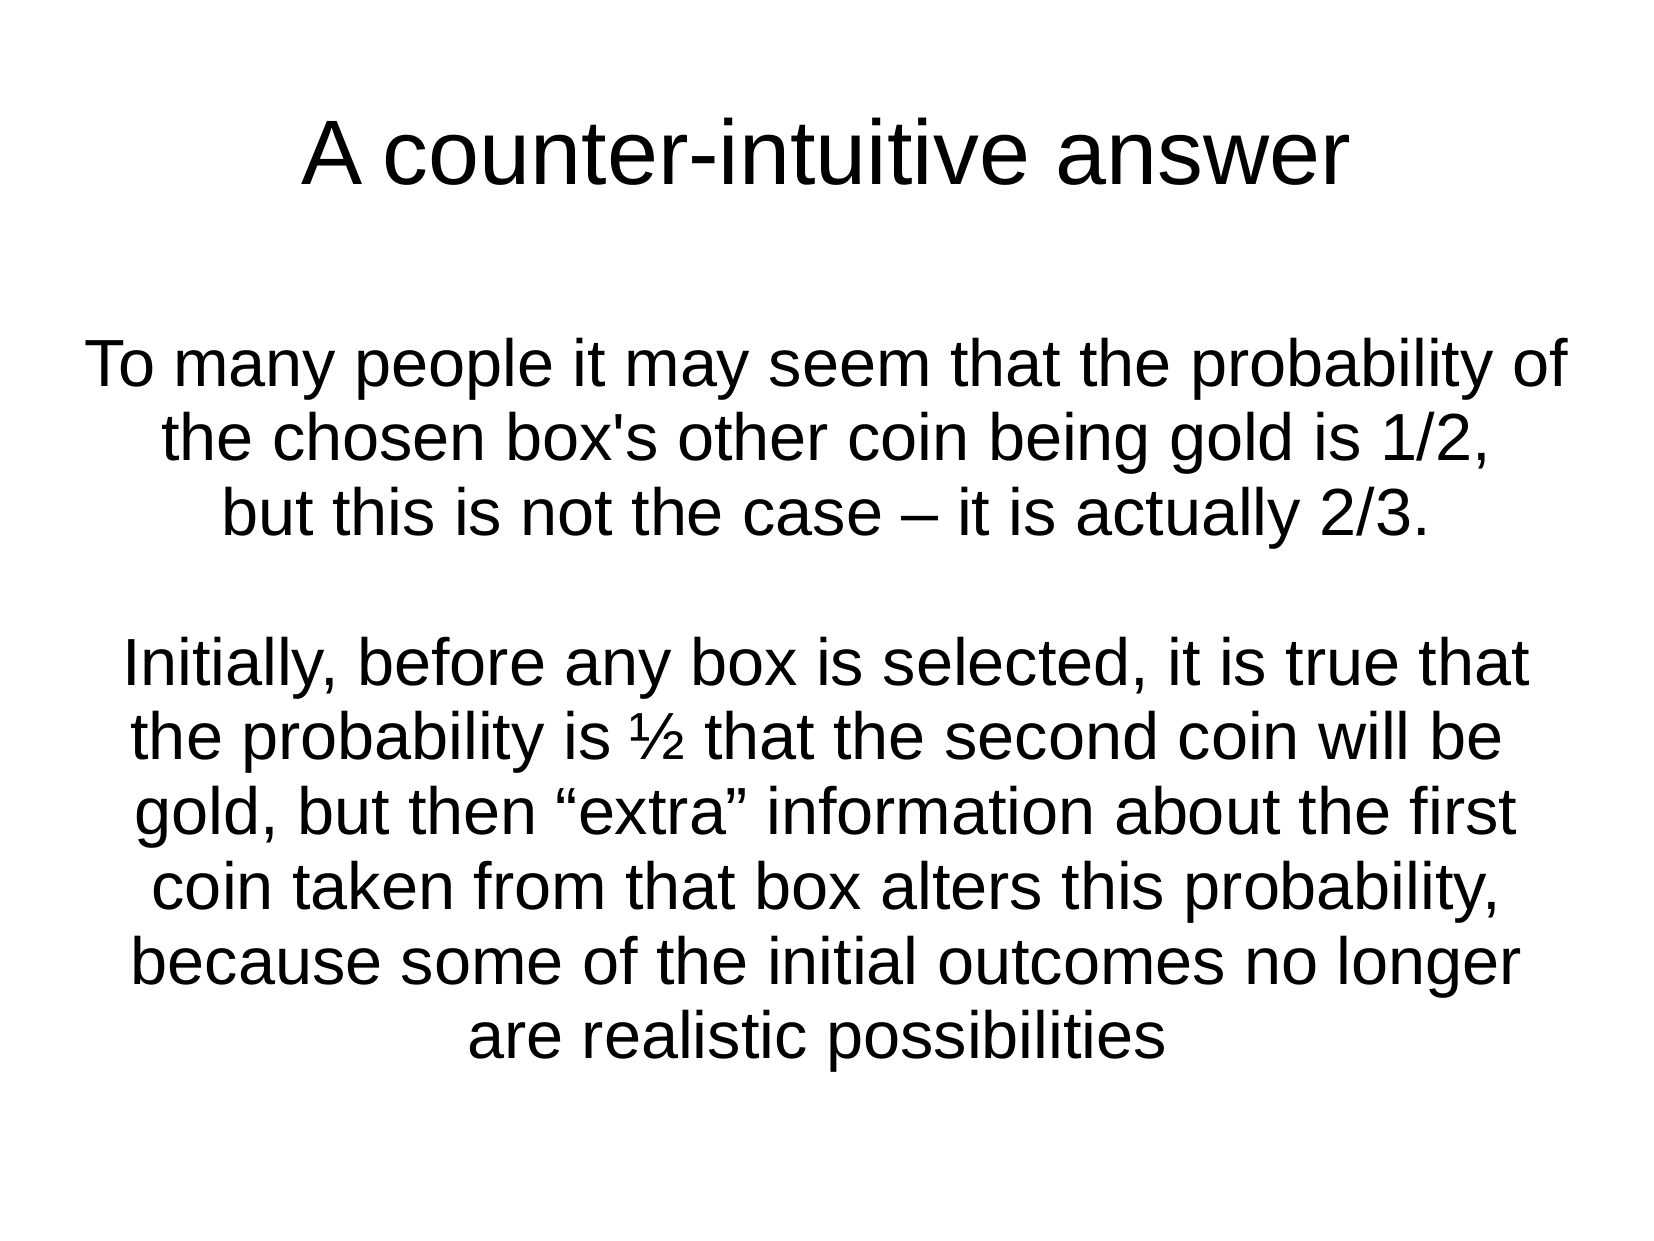

# A counter-intuitive answer
To many people it may seem that the probability of the chosen box's other coin being gold is 1/2,
but this is not the case – it is actually 2/3.
Initially, before any box is selected, it is true that the probability is ½ that the second coin will be gold, but then “extra” information about the first coin taken from that box alters this probability, because some of the initial outcomes no longer are realistic possibilities